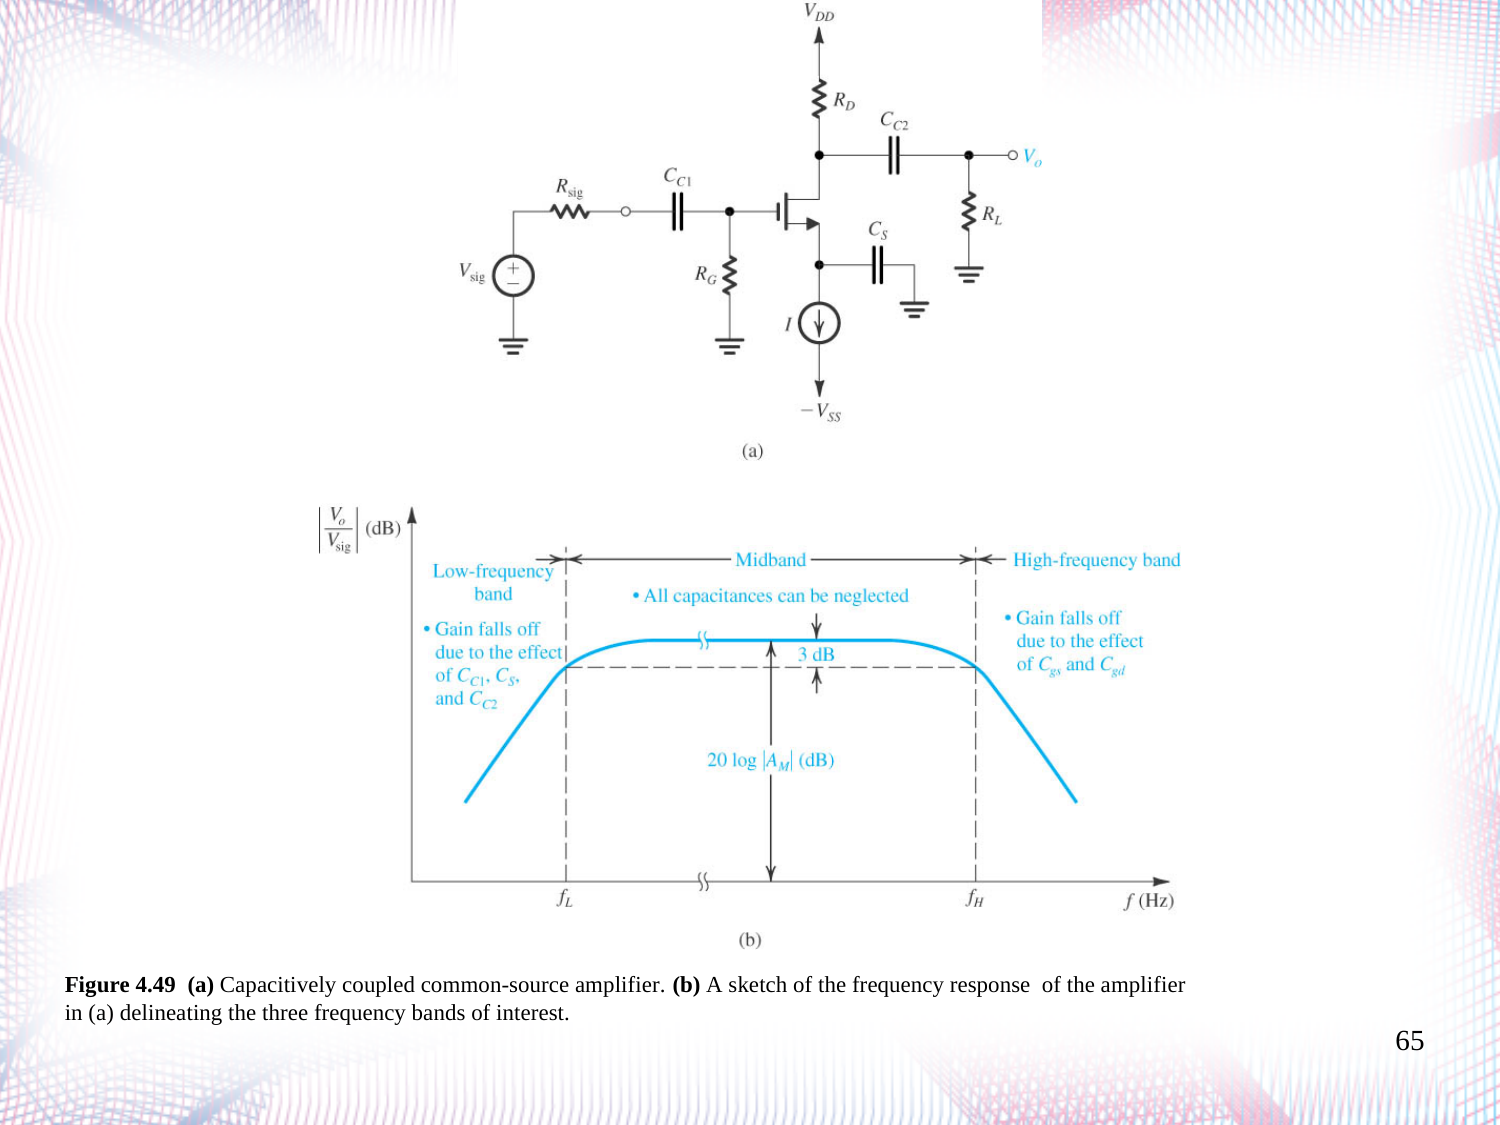

Figure 4.49 (a) Capacitively coupled common-source amplifier. (b) A sketch of the frequency response of the amplifier in (a) delineating the three frequency bands of interest.
65